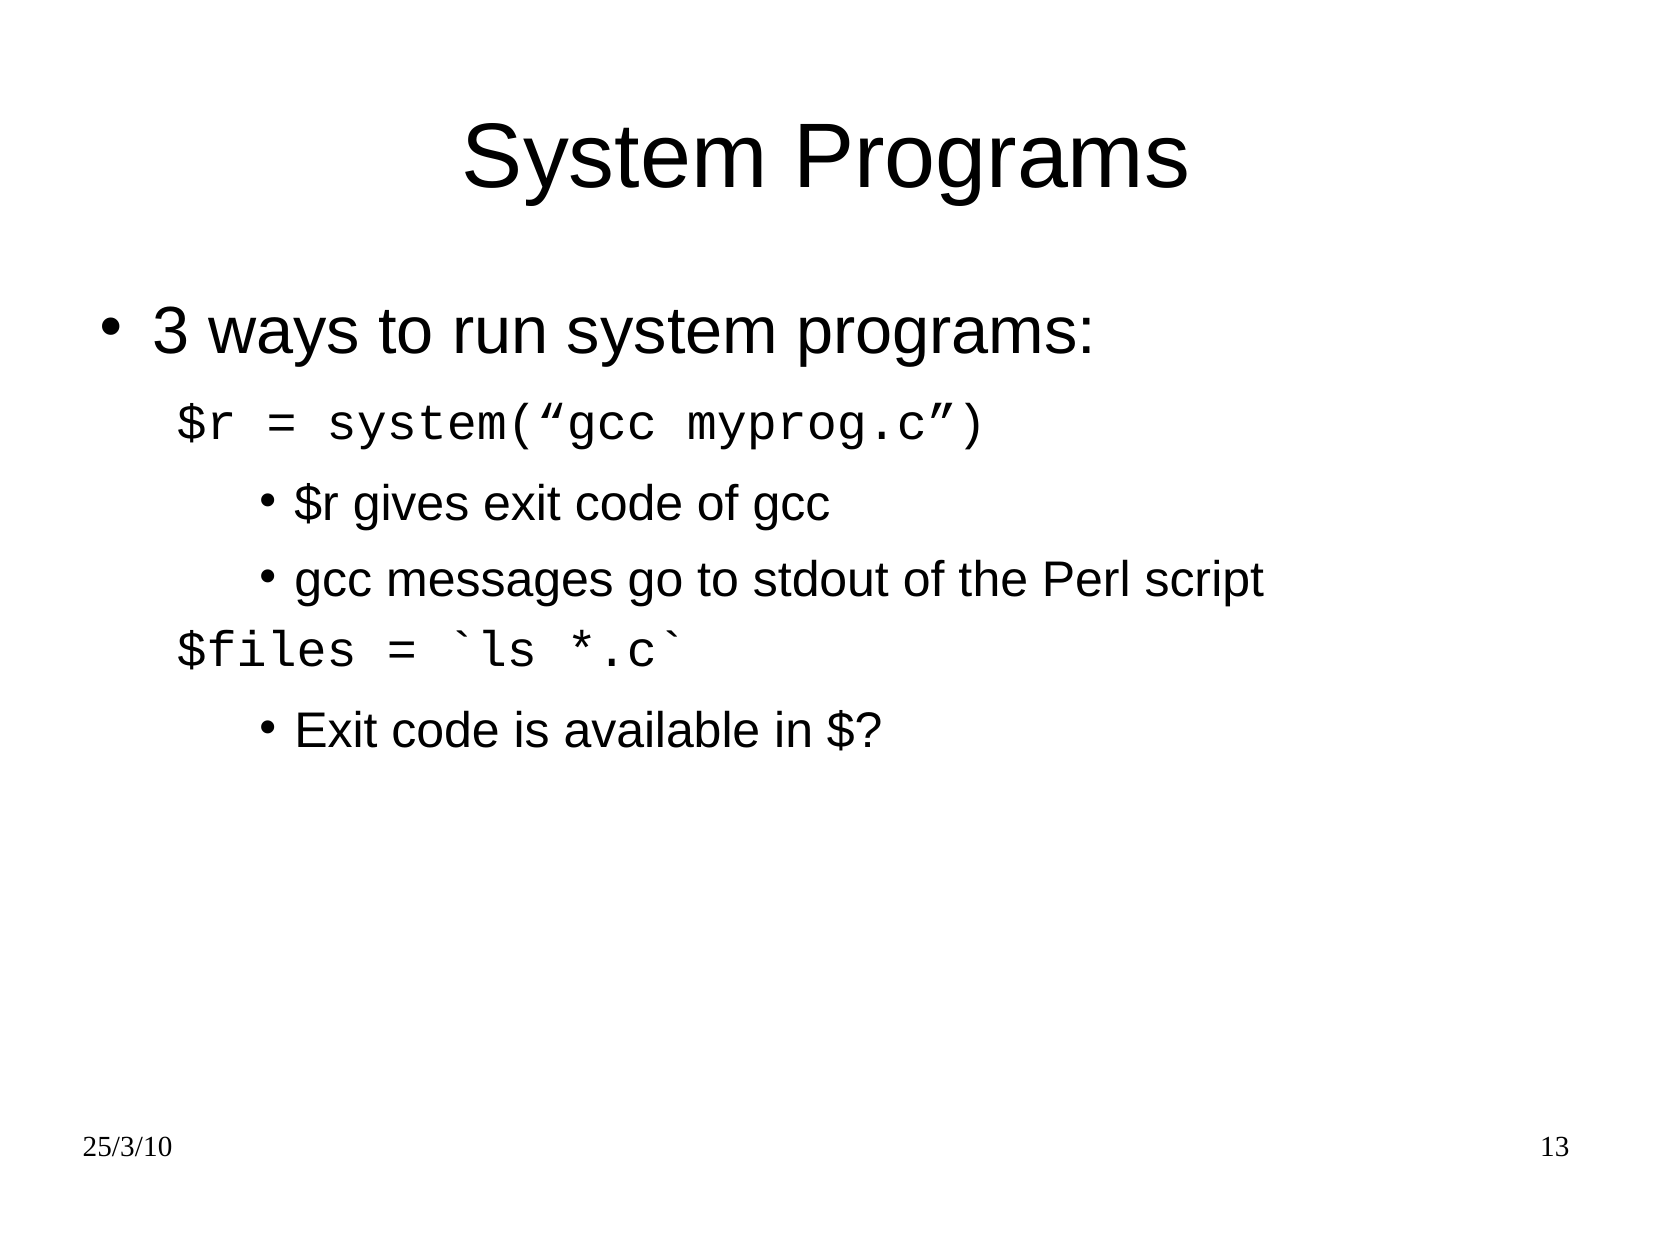

# System Programs
3 ways to run system programs:
$r = system(“gcc myprog.c”)
$r gives exit code of gcc
gcc messages go to stdout of the Perl script
$files = `ls *.c`
Exit code is available in $?
13